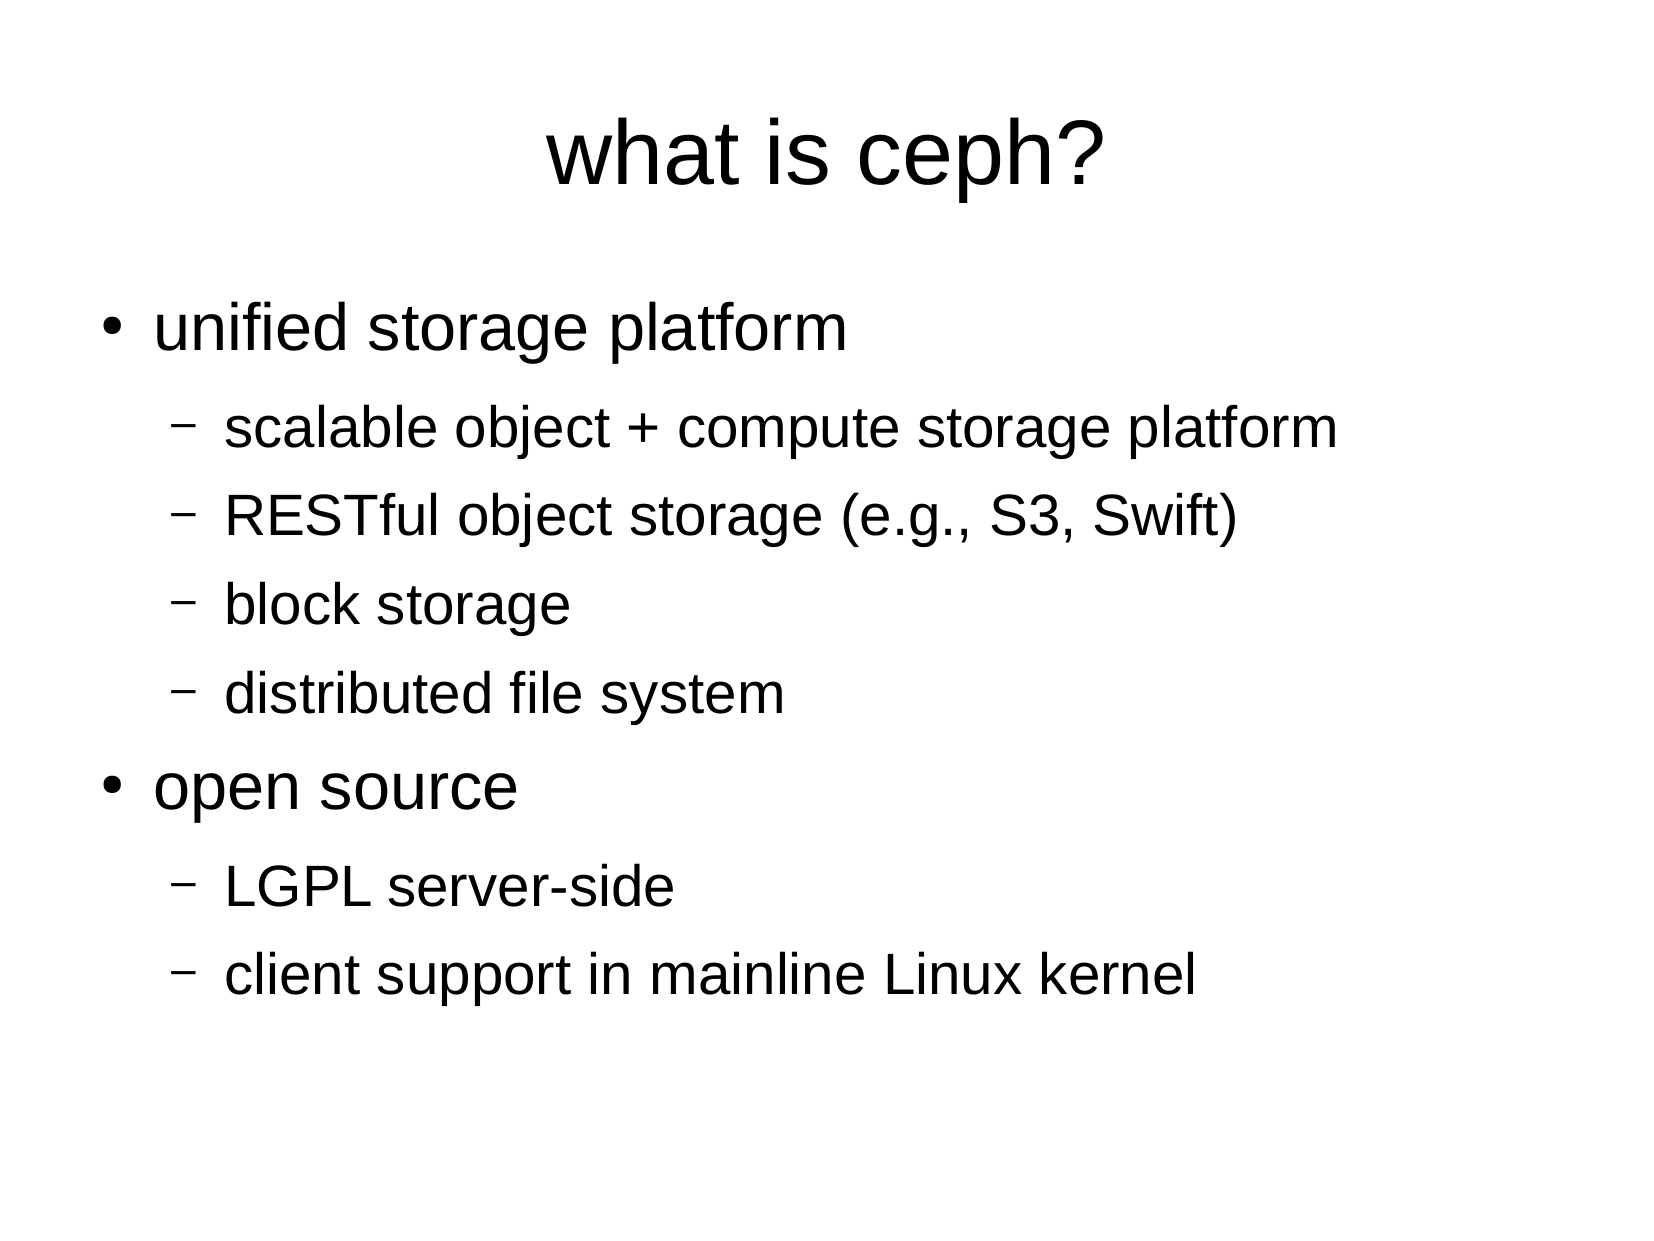

# what is ceph?
unified storage platform
scalable object + compute storage platform
RESTful object storage (e.g., S3, Swift)
block storage
distributed file system
open source
LGPL server-side
client support in mainline Linux kernel